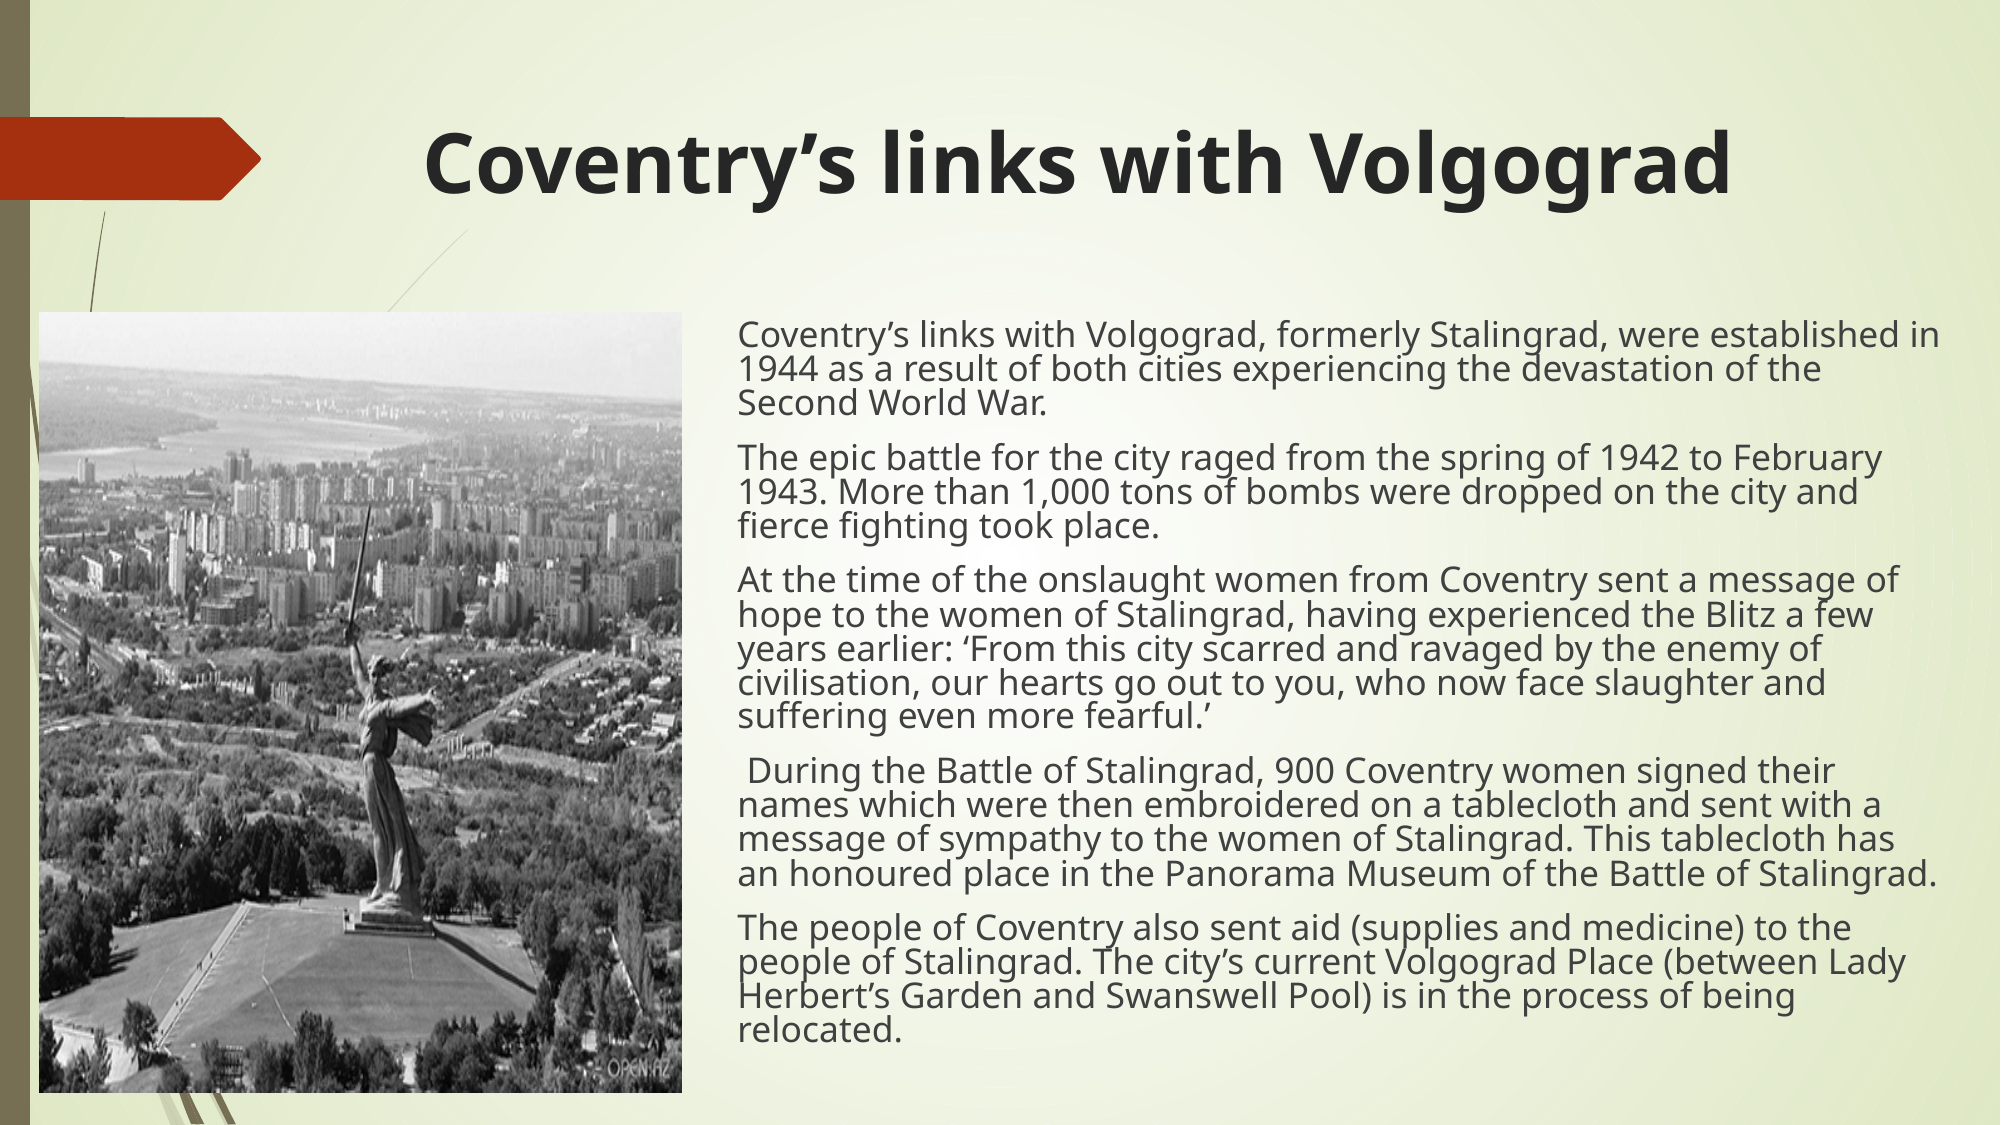

# Coventry’s links with Volgograd
Coventry’s links with Volgograd, formerly Stalingrad, were established in 1944 as a result of both cities experiencing the devastation of the Second World War.
The epic battle for the city raged from the spring of 1942 to February 1943. More than 1,000 tons of bombs were dropped on the city and fierce fighting took place.
At the time of the onslaught women from Coventry sent a message of hope to the women of Stalingrad, having experienced the Blitz a few years earlier: ‘From this city scarred and ravaged by the enemy of civilisation, our hearts go out to you, who now face slaughter and suffering even more fearful.’
 During the Battle of Stalingrad, 900 Coventry women signed their names which were then embroidered on a tablecloth and sent with a message of sympathy to the women of Stalingrad. This tablecloth has an honoured place in the Panorama Museum of the Battle of Stalingrad.
The people of Coventry also sent aid (supplies and medicine) to the people of Stalingrad. The city’s current Volgograd Place (between Lady Herbert’s Garden and Swanswell Pool) is in the process of being relocated.